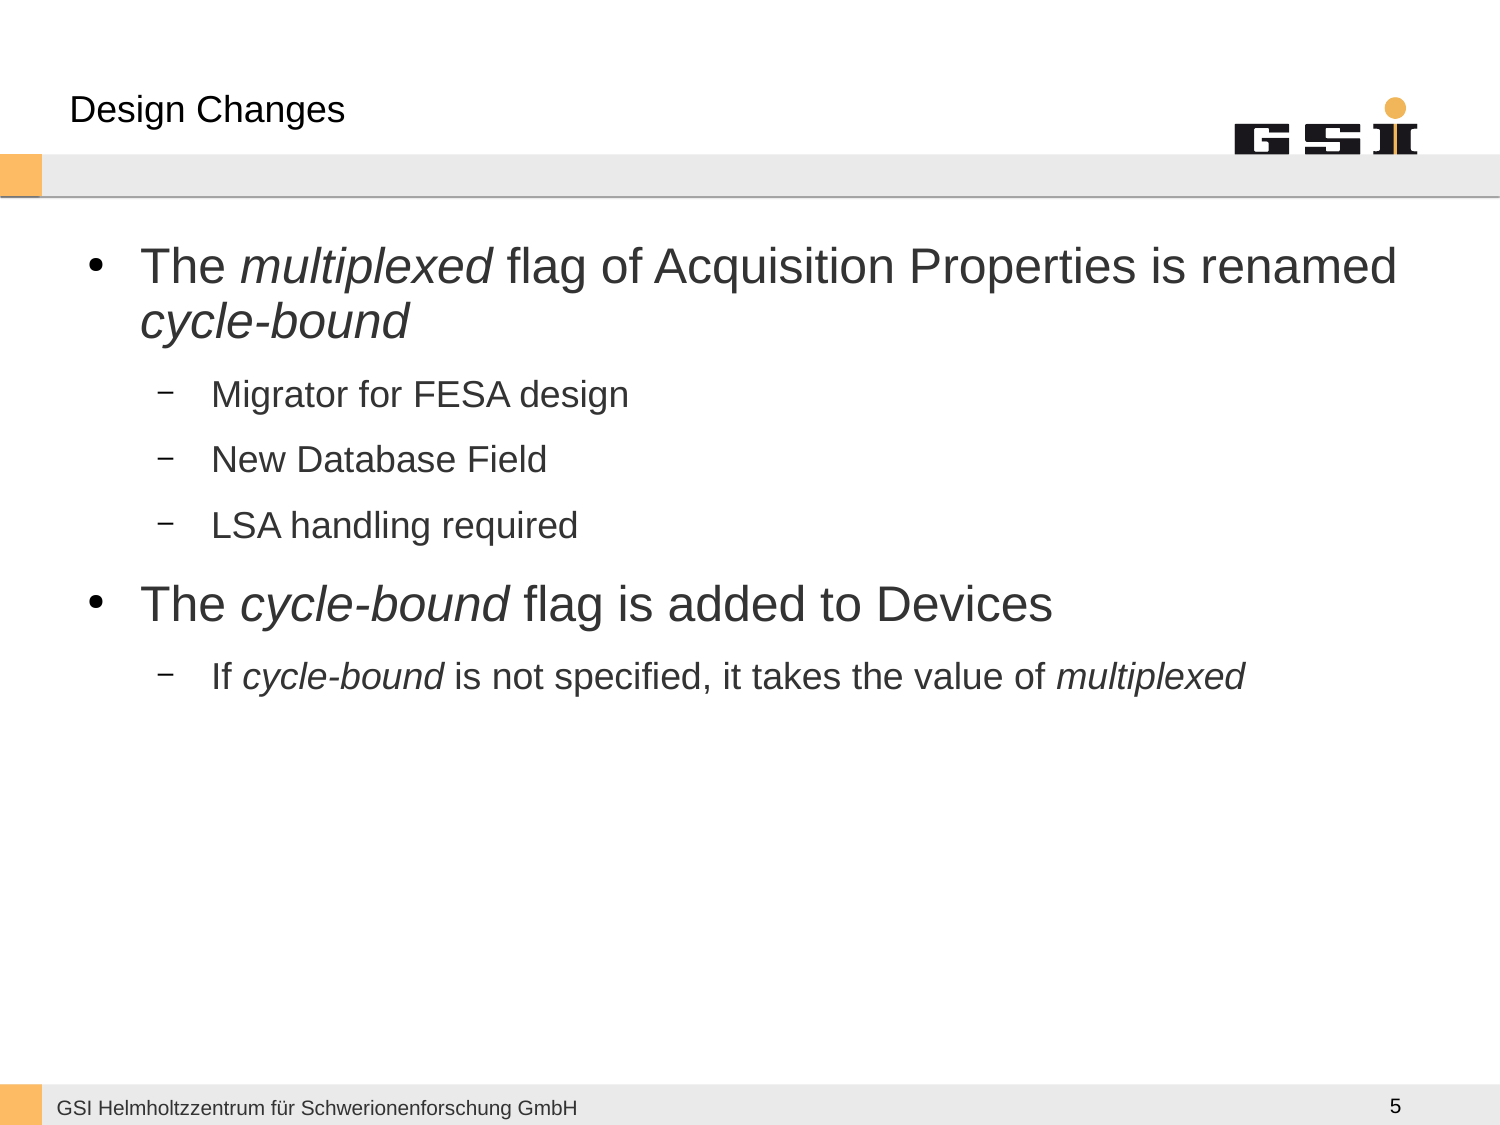

# Design Changes
The multiplexed flag of Acquisition Properties is renamed cycle-bound
Migrator for FESA design
New Database Field
LSA handling required
The cycle-bound flag is added to Devices
If cycle-bound is not specified, it takes the value of multiplexed